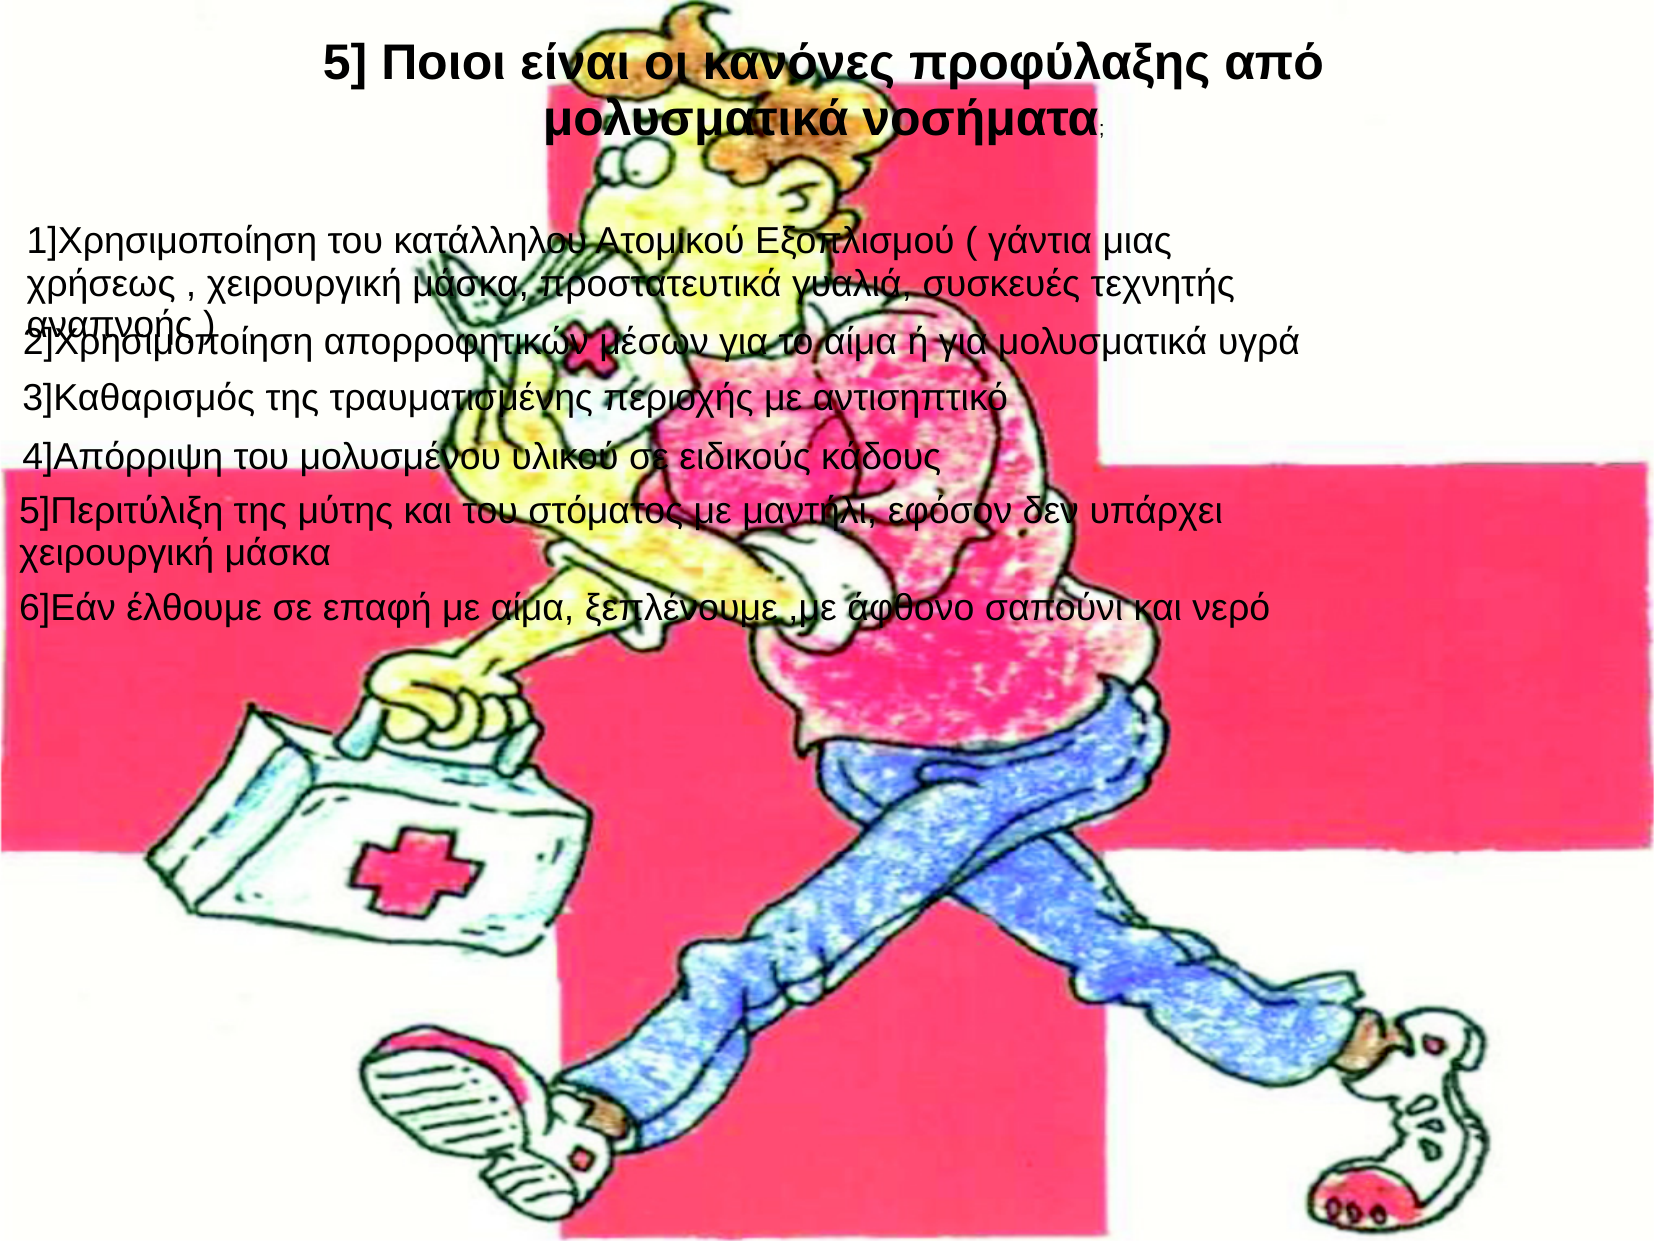

5] Ποιοι είναι οι κανόνες προφύλαξης από μολυσματικά νοσήματα;
1]Χρησιμοποίηση του κατάλληλου Ατομικού Εξοπλισμού ( γάντια μιας χρήσεως , χειρουργική μάσκα, προστατευτικά γυαλιά, συσκευές τεχνητής αναπνοής )
2]Χρησιμοποίηση απορροφητικών μέσων για το αίμα ή για μολυσματικά υγρά
3]Καθαρισμός της τραυματισμένης περιοχής με αντισηπτικό
4]Απόρριψη του μολυσμένου υλικού σε ειδικούς κάδους
5]Περιτύλιξη της μύτης και του στόματος με μαντήλι, εφόσον δεν υπάρχει χειρουργική μάσκα
6]Εάν έλθουμε σε επαφή με αίμα, ξεπλένουμε ,με άφθονο σαπούνι και νερό